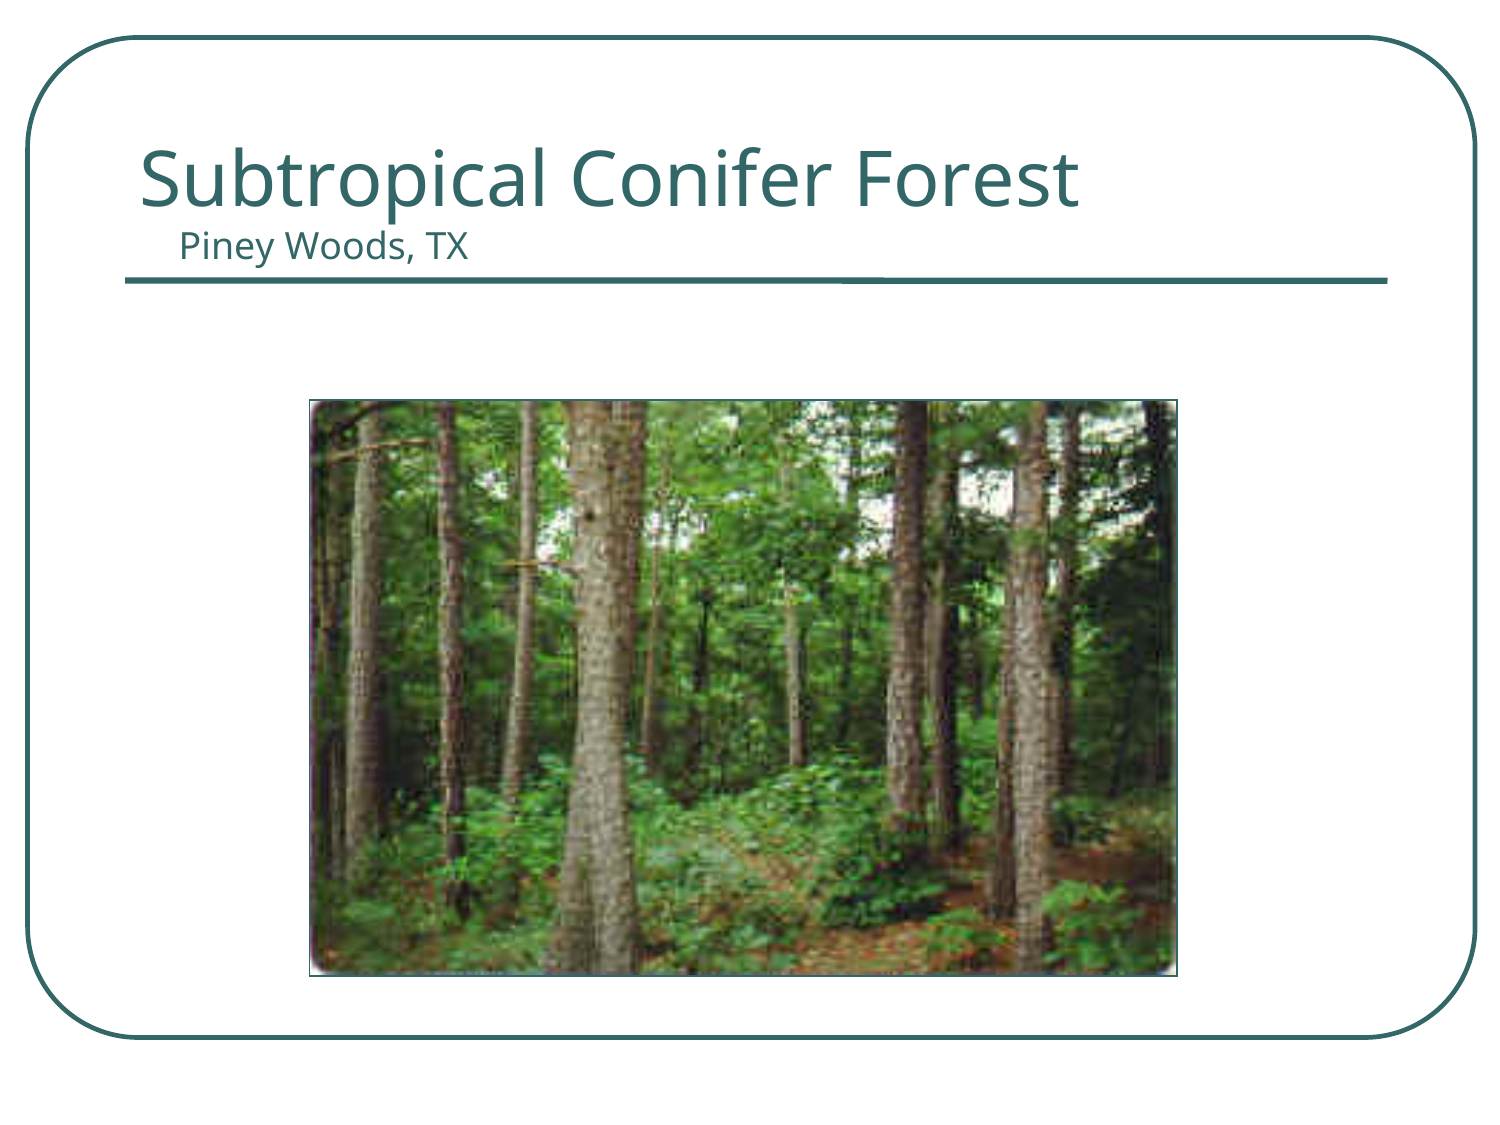

# Subtropical Conifer Forest Piney Woods, TX